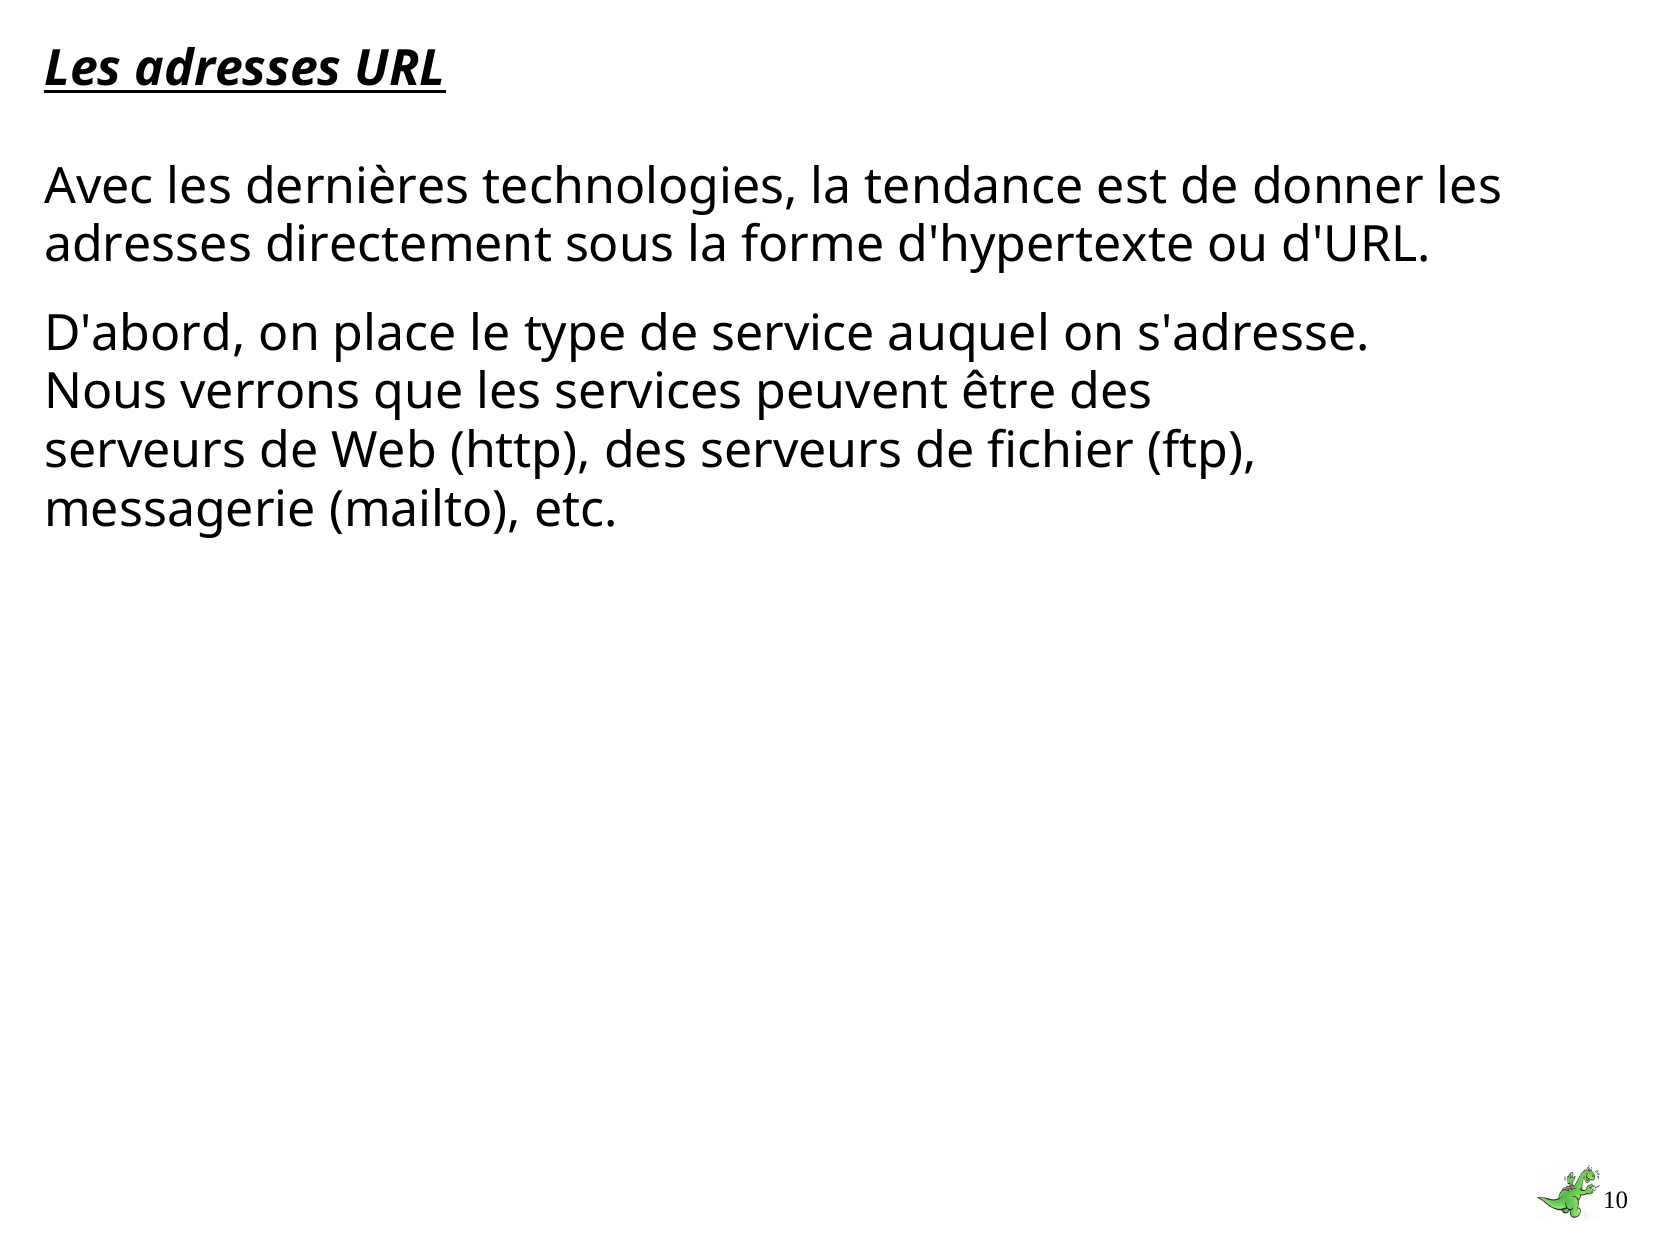

Les adresses URL
Avec les dernières technologies, la tendance est de donner les
adresses directement sous la forme d'hypertexte ou d'URL.
D'abord, on place le type de service auquel on s'adresse.
Nous verrons que les services peuvent être des
serveurs de Web (http), des serveurs de fichier (ftp),
messagerie (mailto), etc.
10